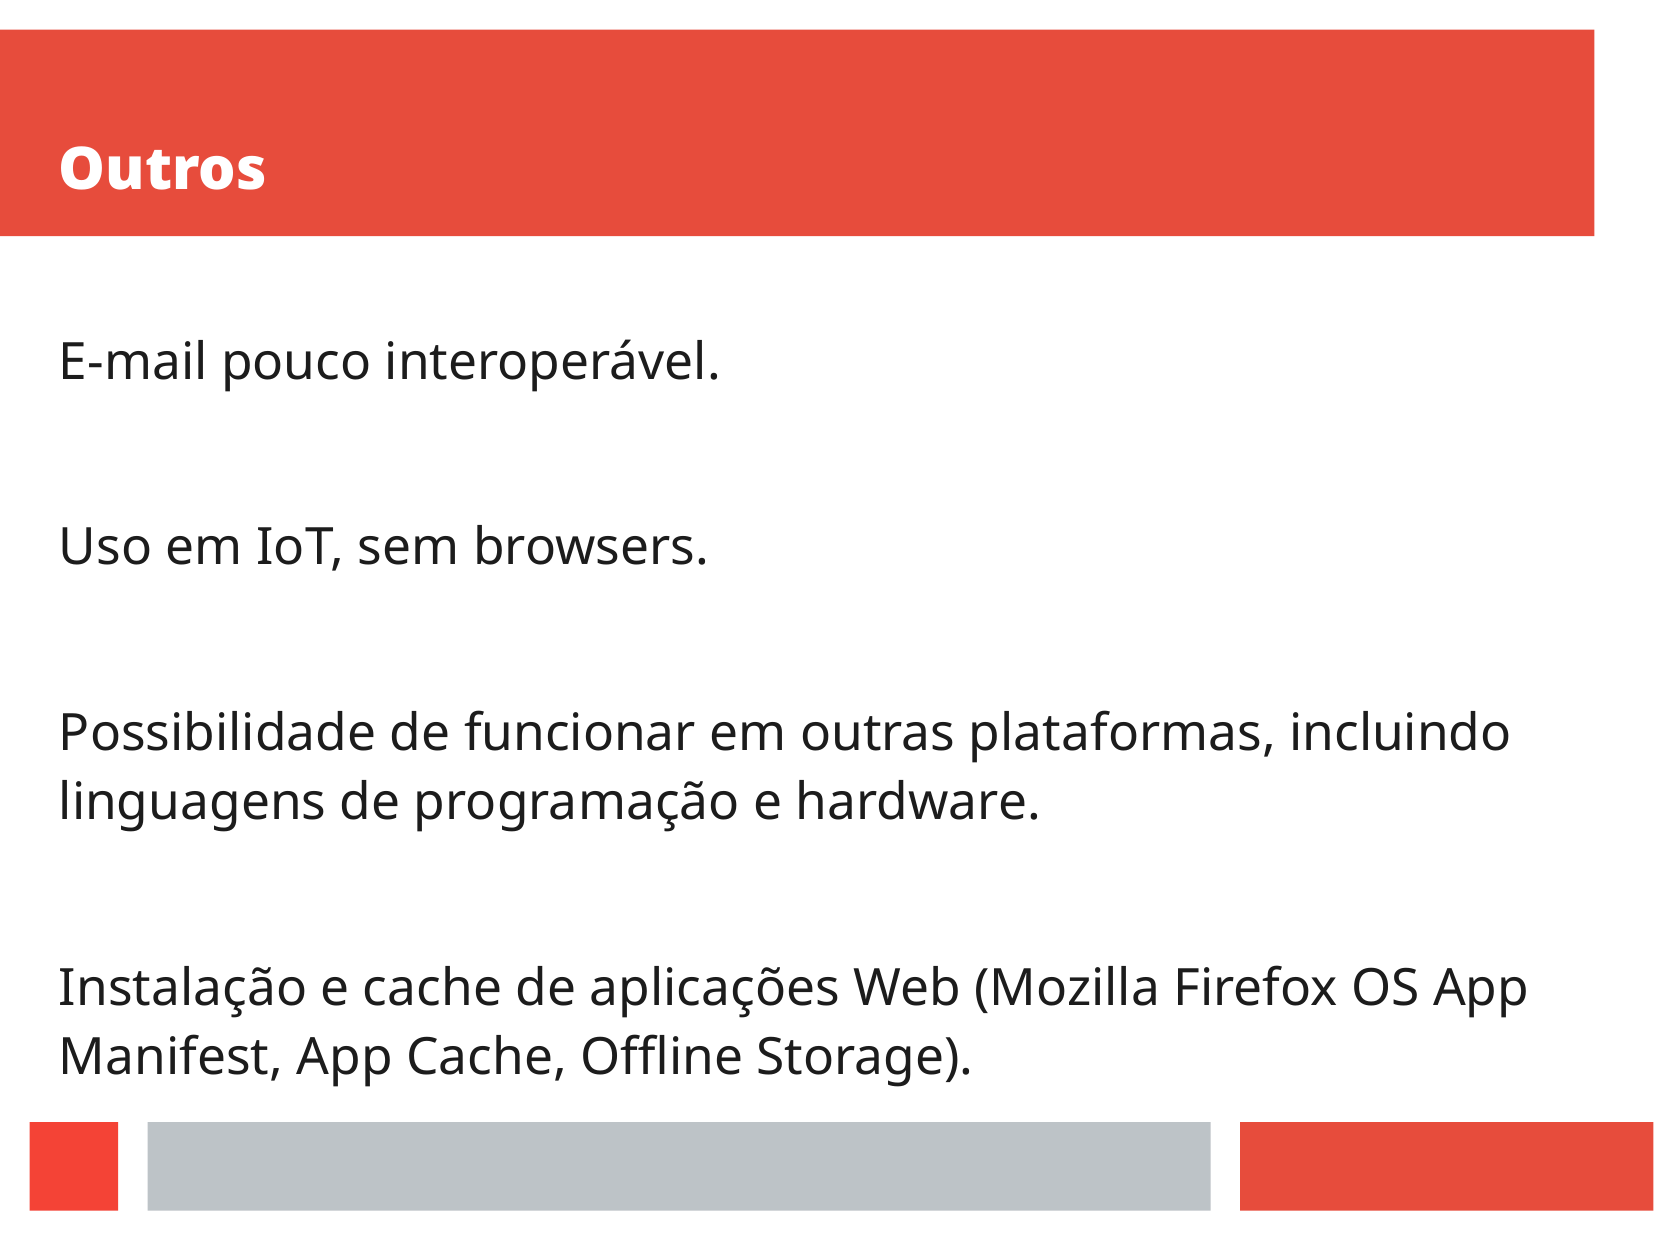

# Outros
E-mail pouco interoperável.
Uso em IoT, sem browsers.
Possibilidade de funcionar em outras plataformas, incluindo linguagens de programação e hardware.
Instalação e cache de aplicações Web (Mozilla Firefox OS App Manifest, App Cache, Offline Storage).